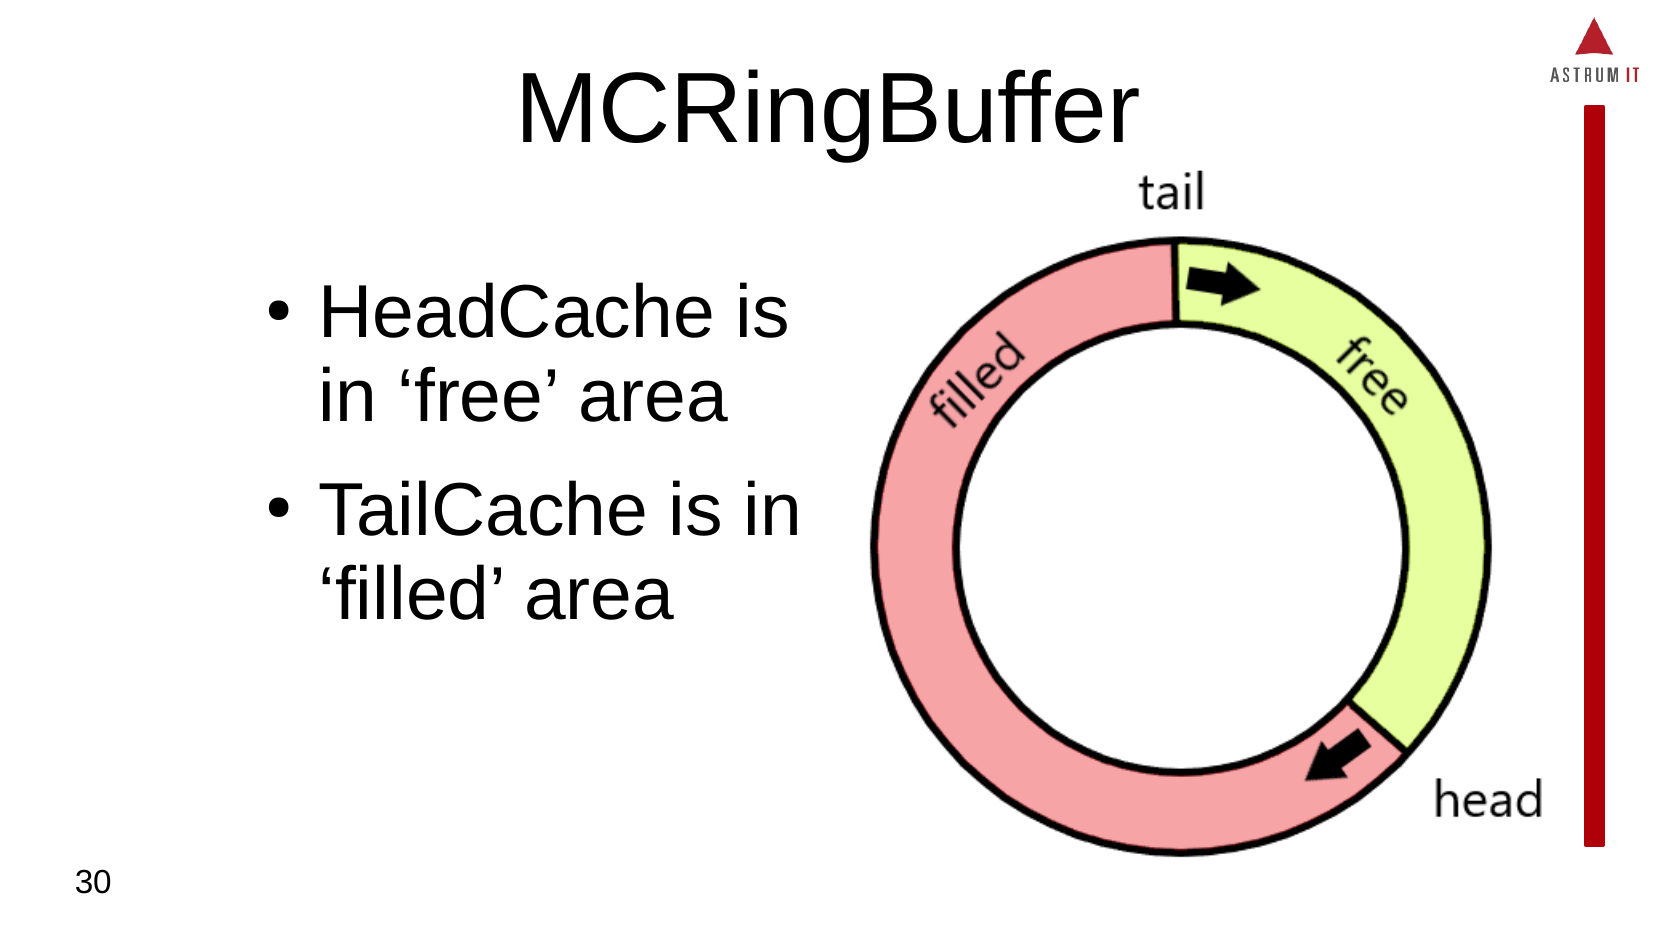

# MCRingBuffer
HeadCache is in ‘free’ area
TailCache is in ‘filled’ area